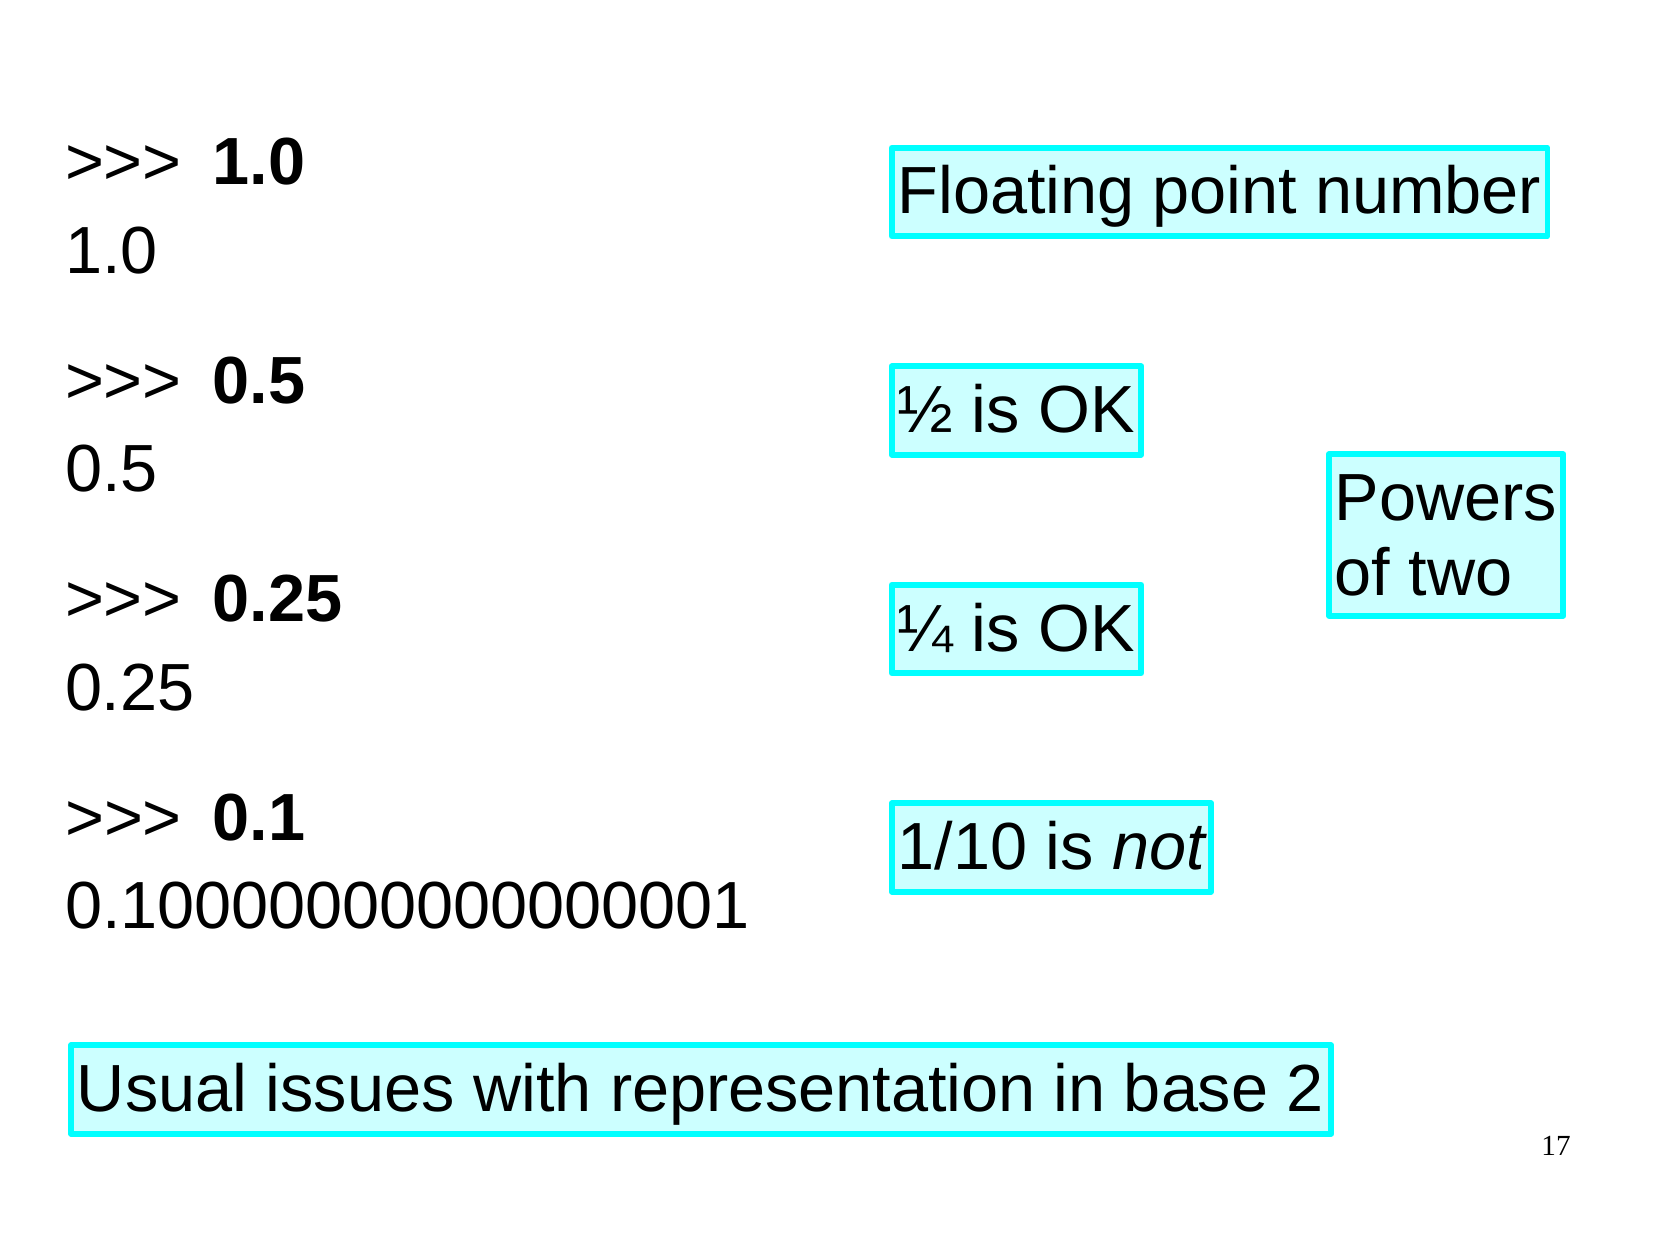

>>>
1.0
Floating point number
1.0
>>>
0.5
½ is OK
0.5
Powers
of two
>>>
0.25
¼ is OK
0.25
>>>
0.1
1/10 is not
0.10000000000000001
Usual issues with representation in base 2
17